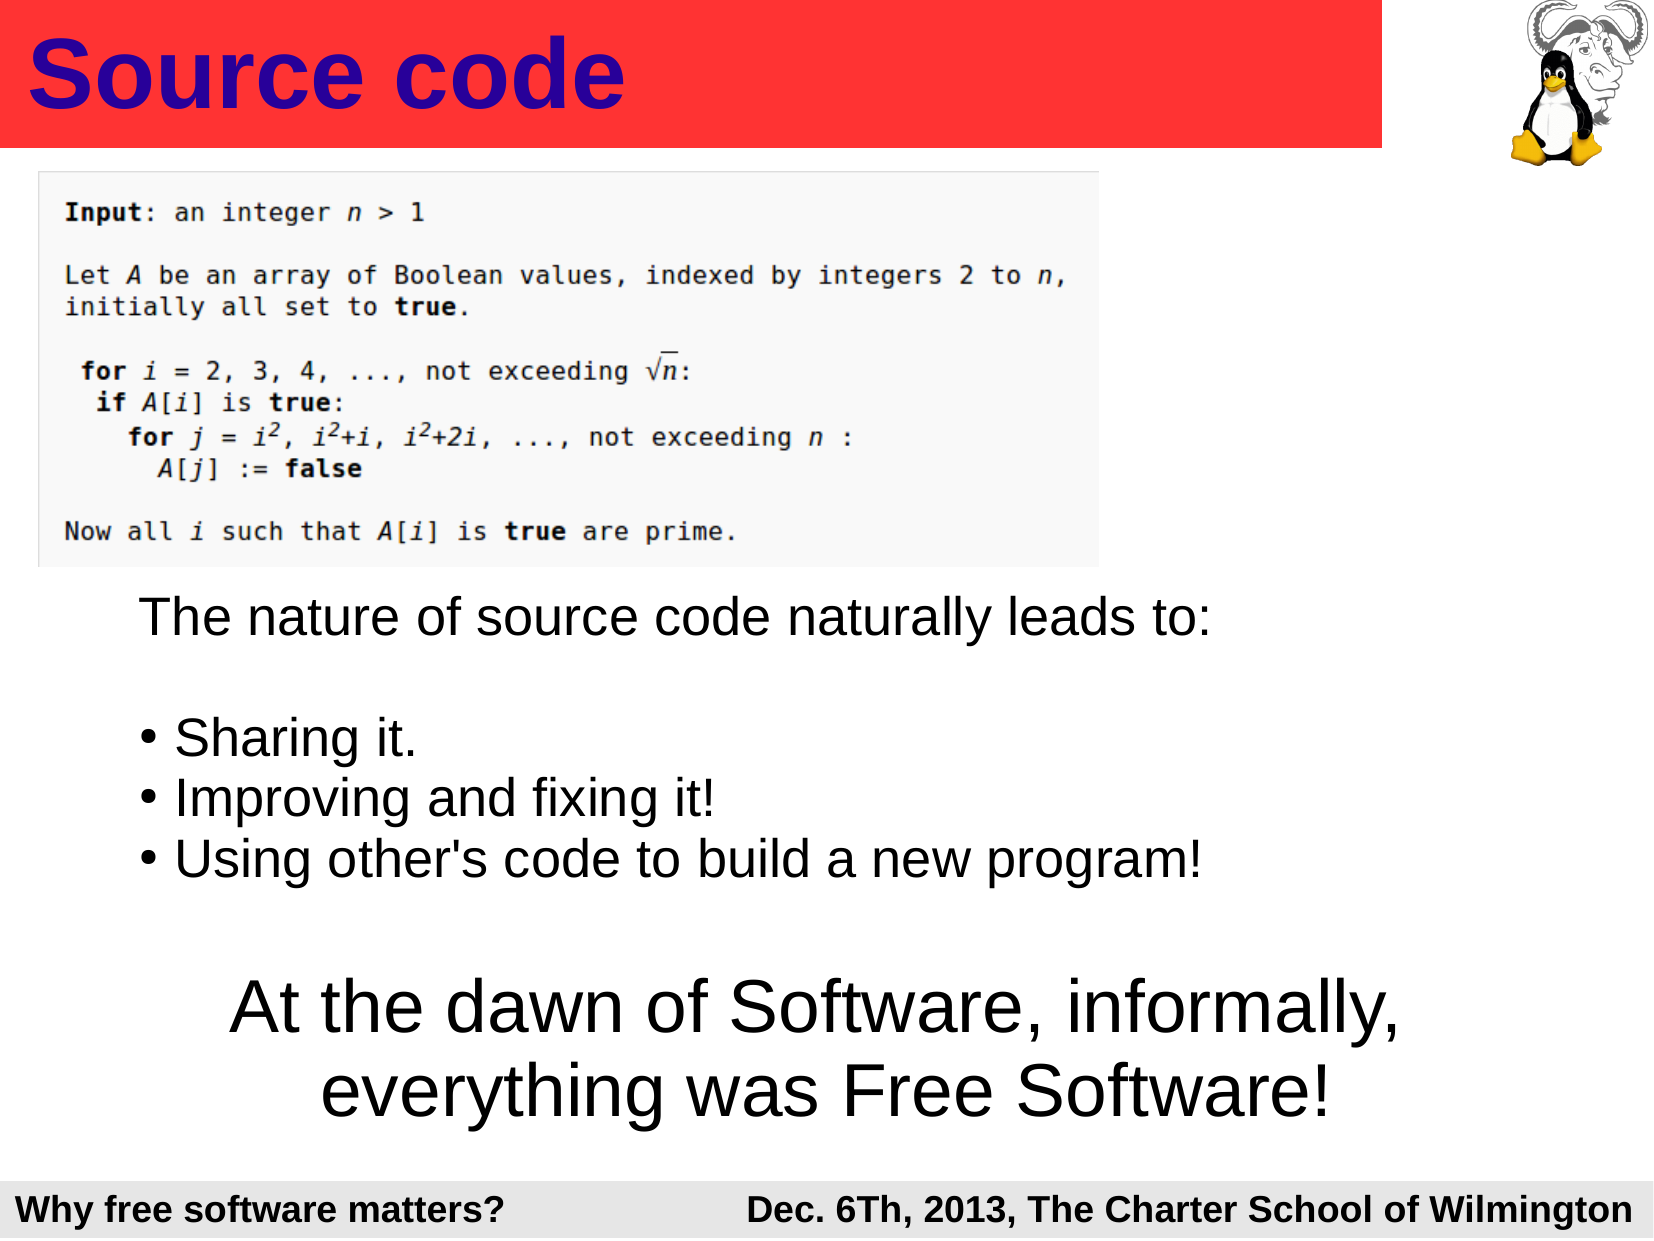

# Source code
The nature of source code naturally leads to:
Sharing it.
Improving and fixing it!
Using other's code to build a new program!
At the dawn of Software, informally,
everything was Free Software!
Why free software matters? Dec. 6Th, 2013, The Charter School of Wilmington